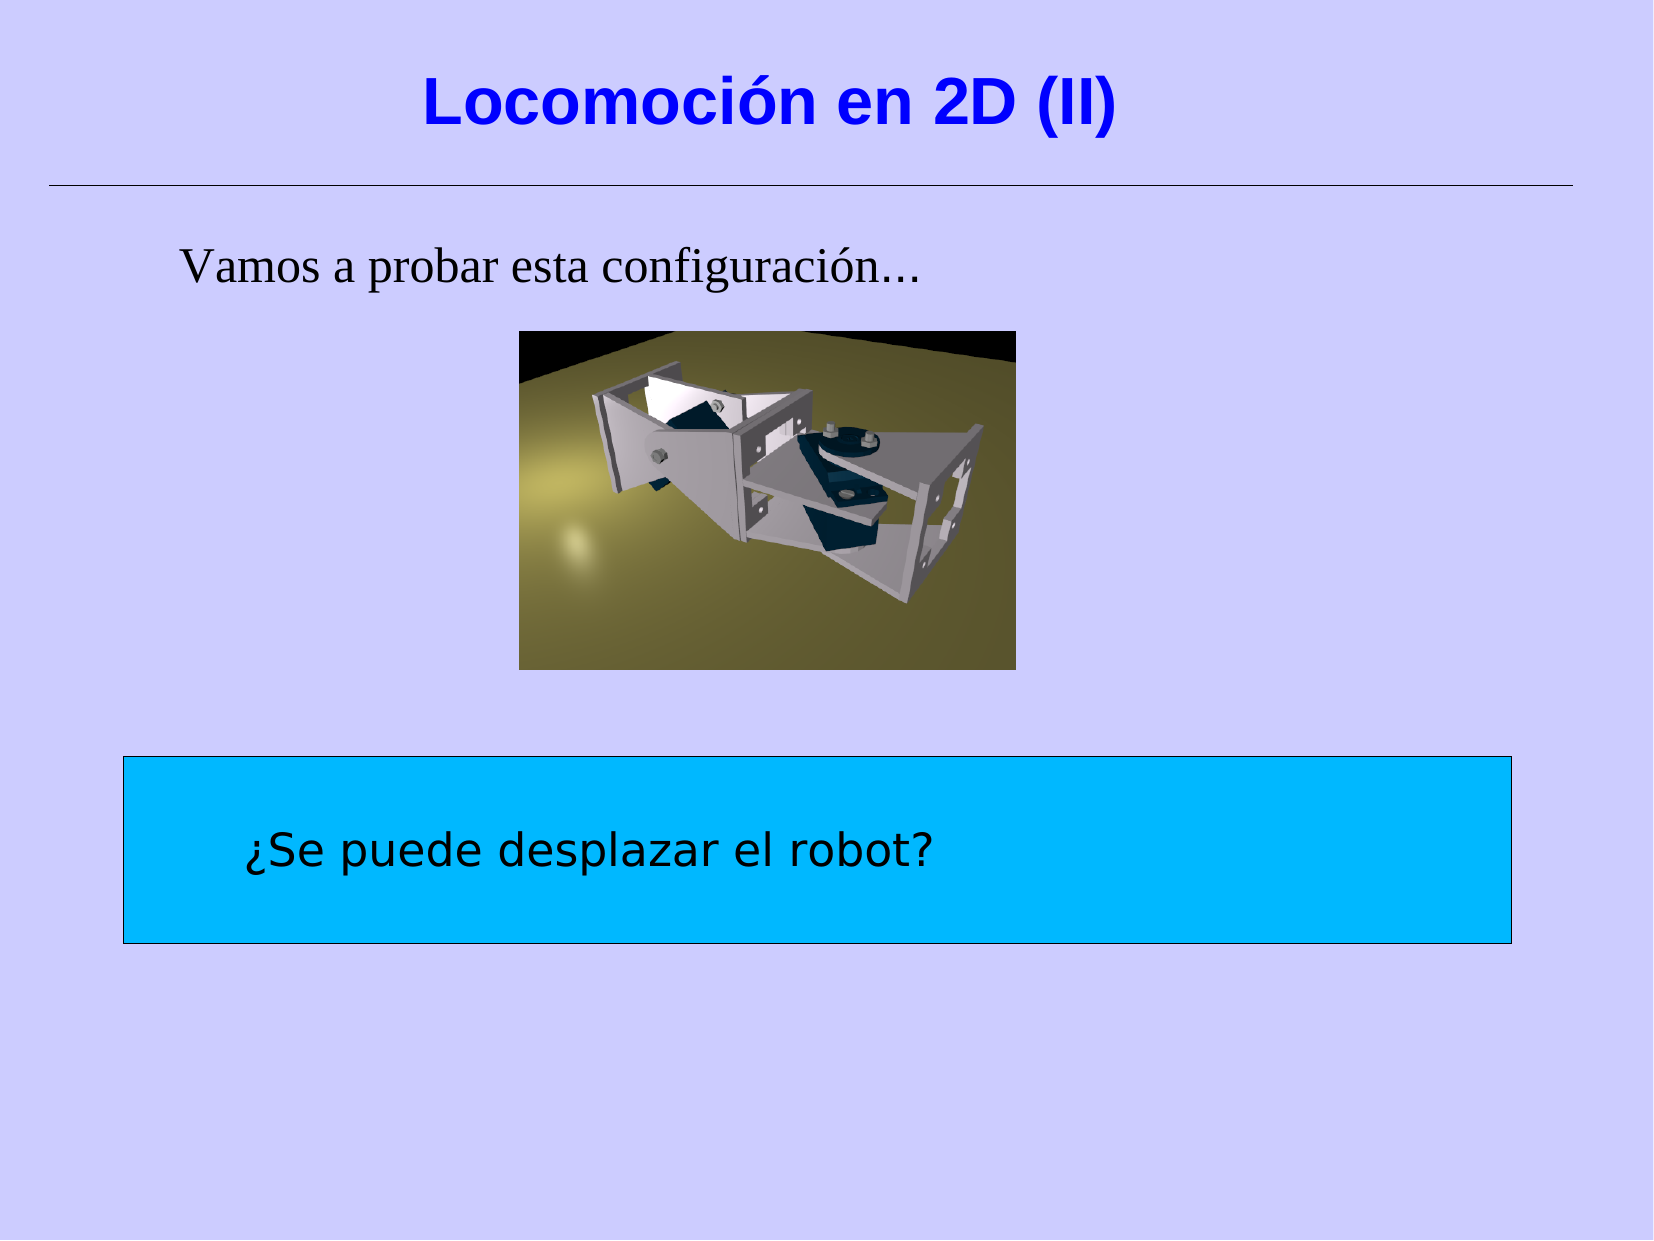

# Locomoción en 2D (II)
 Vamos a probar esta configuración...
 ¿Se puede desplazar el robot?